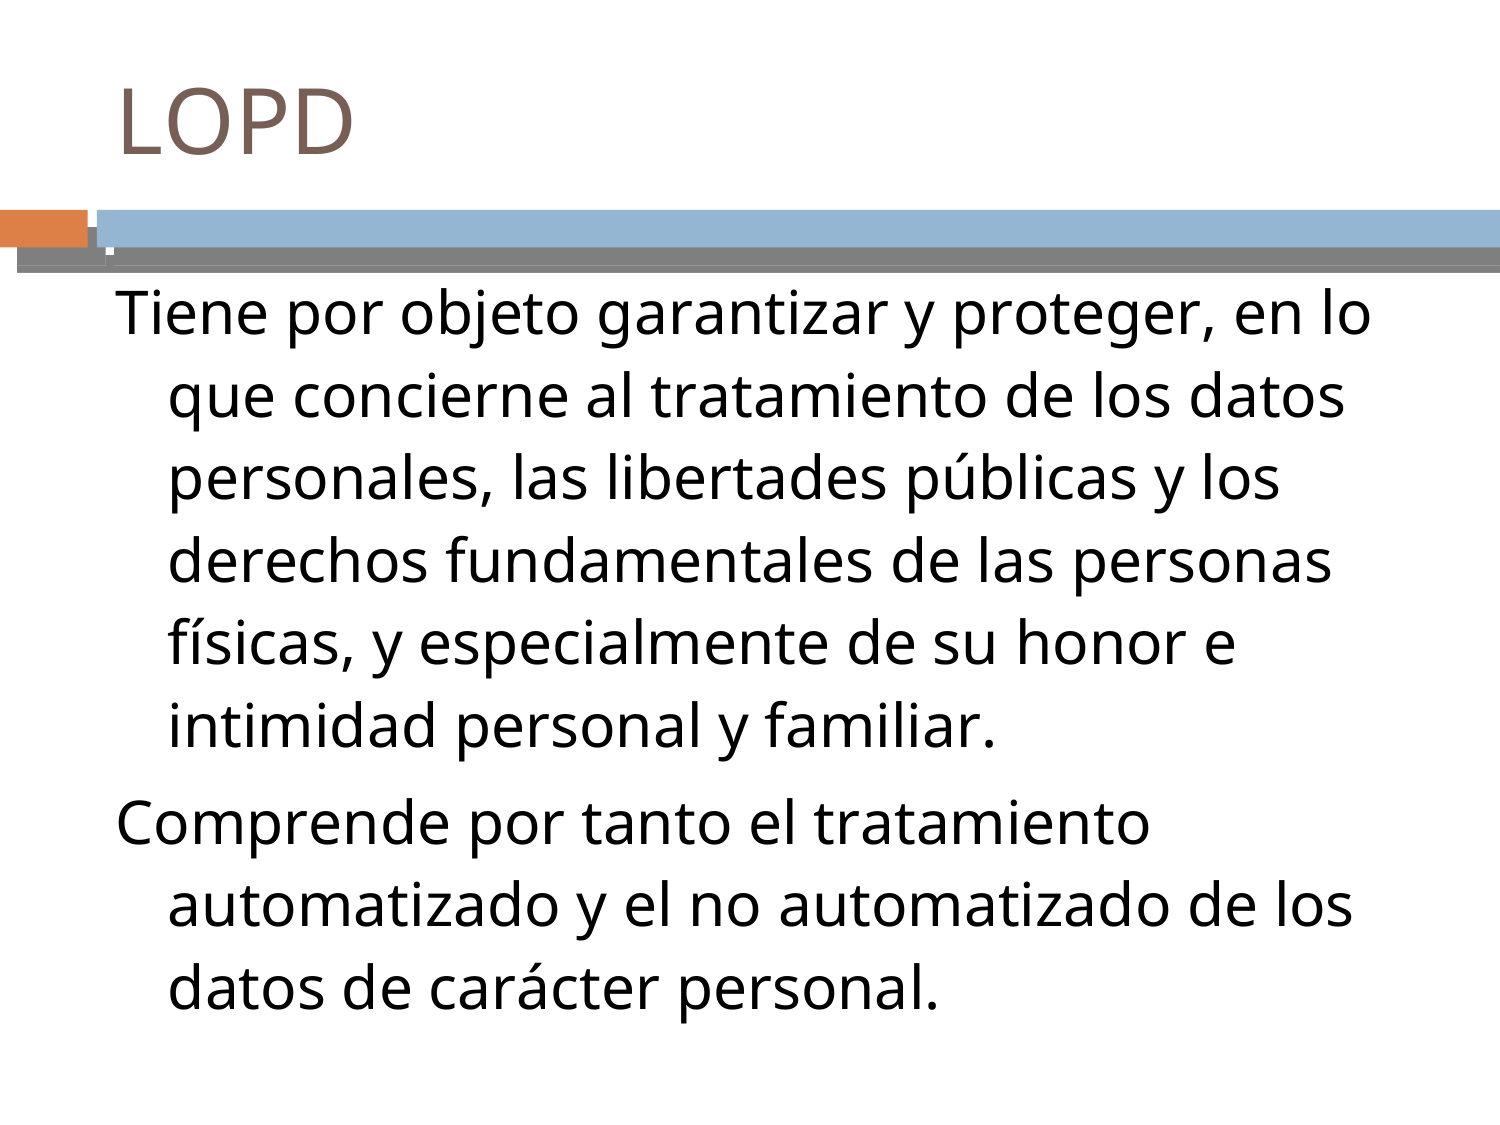

# LOPD
Tiene por objeto garantizar y proteger, en lo que concierne al tratamiento de los datos personales, las libertades públicas y los derechos fundamentales de las personas físicas, y especialmente de su honor e intimidad personal y familiar.
Comprende por tanto el tratamiento automatizado y el no automatizado de los datos de carácter personal.